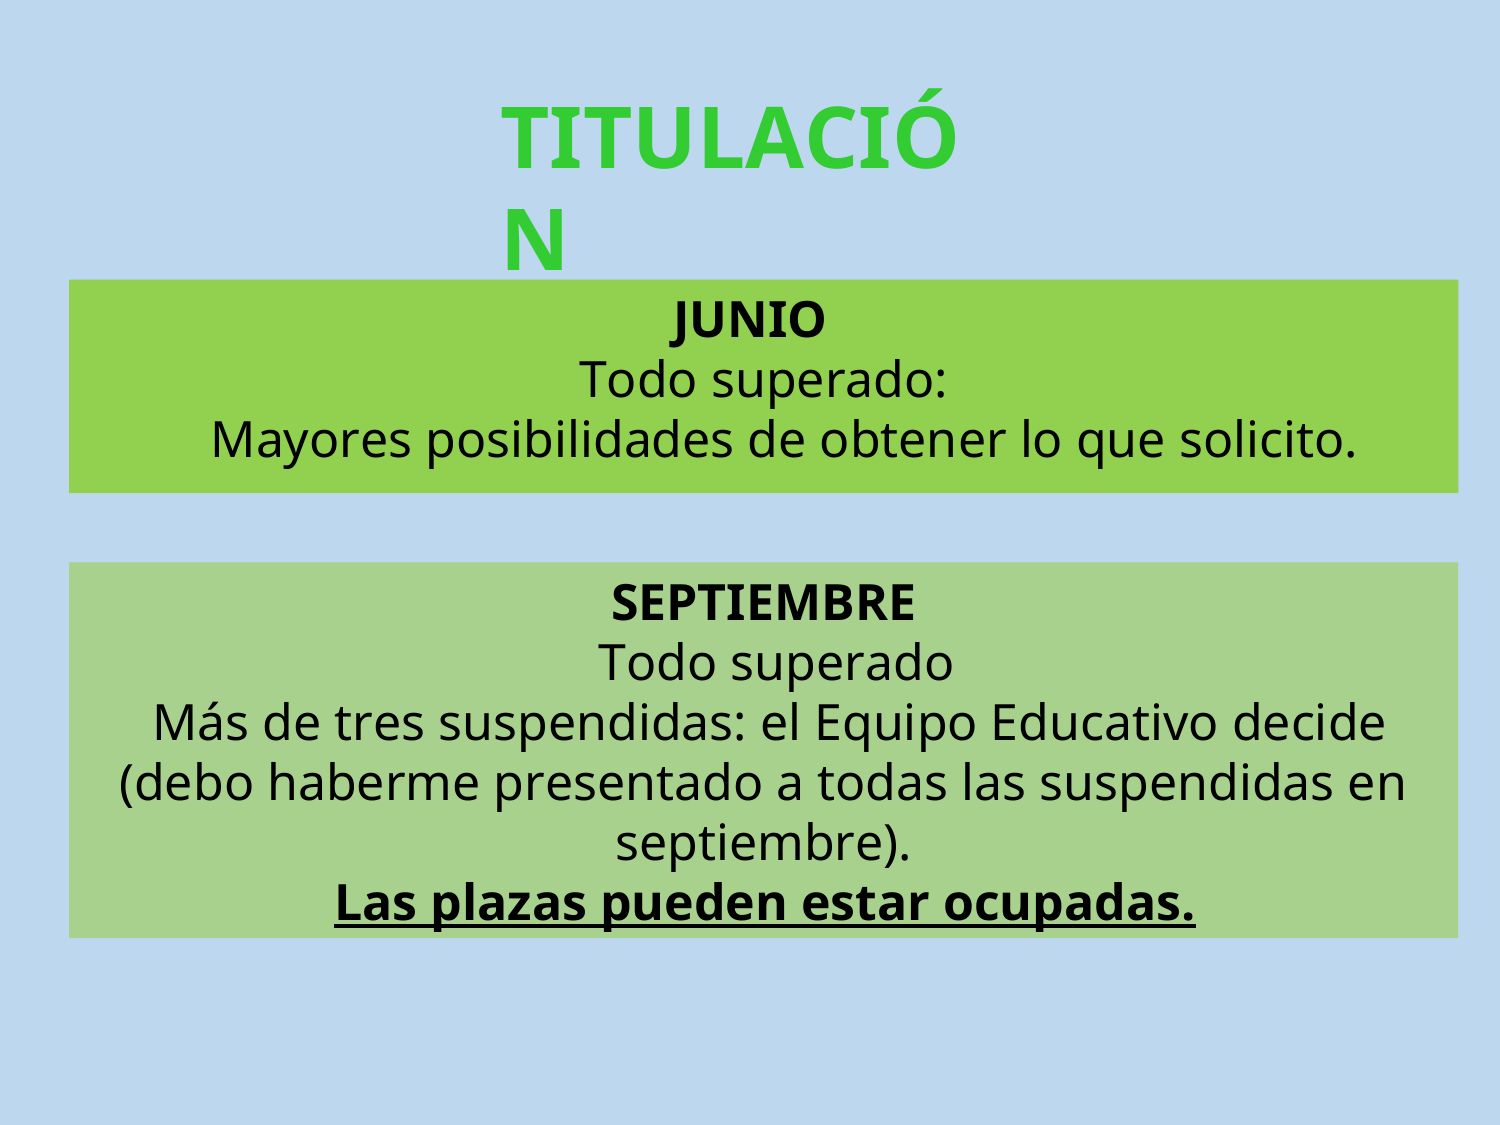

TITULACIÓN
JUNIO
Todo superado:
	Mayores posibilidades de obtener lo que solicito.
SEPTIEMBRE
 Todo superado
 Más de tres suspendidas: el Equipo Educativo decide (debo haberme presentado a todas las suspendidas en septiembre).
		 Las plazas pueden estar ocupadas.